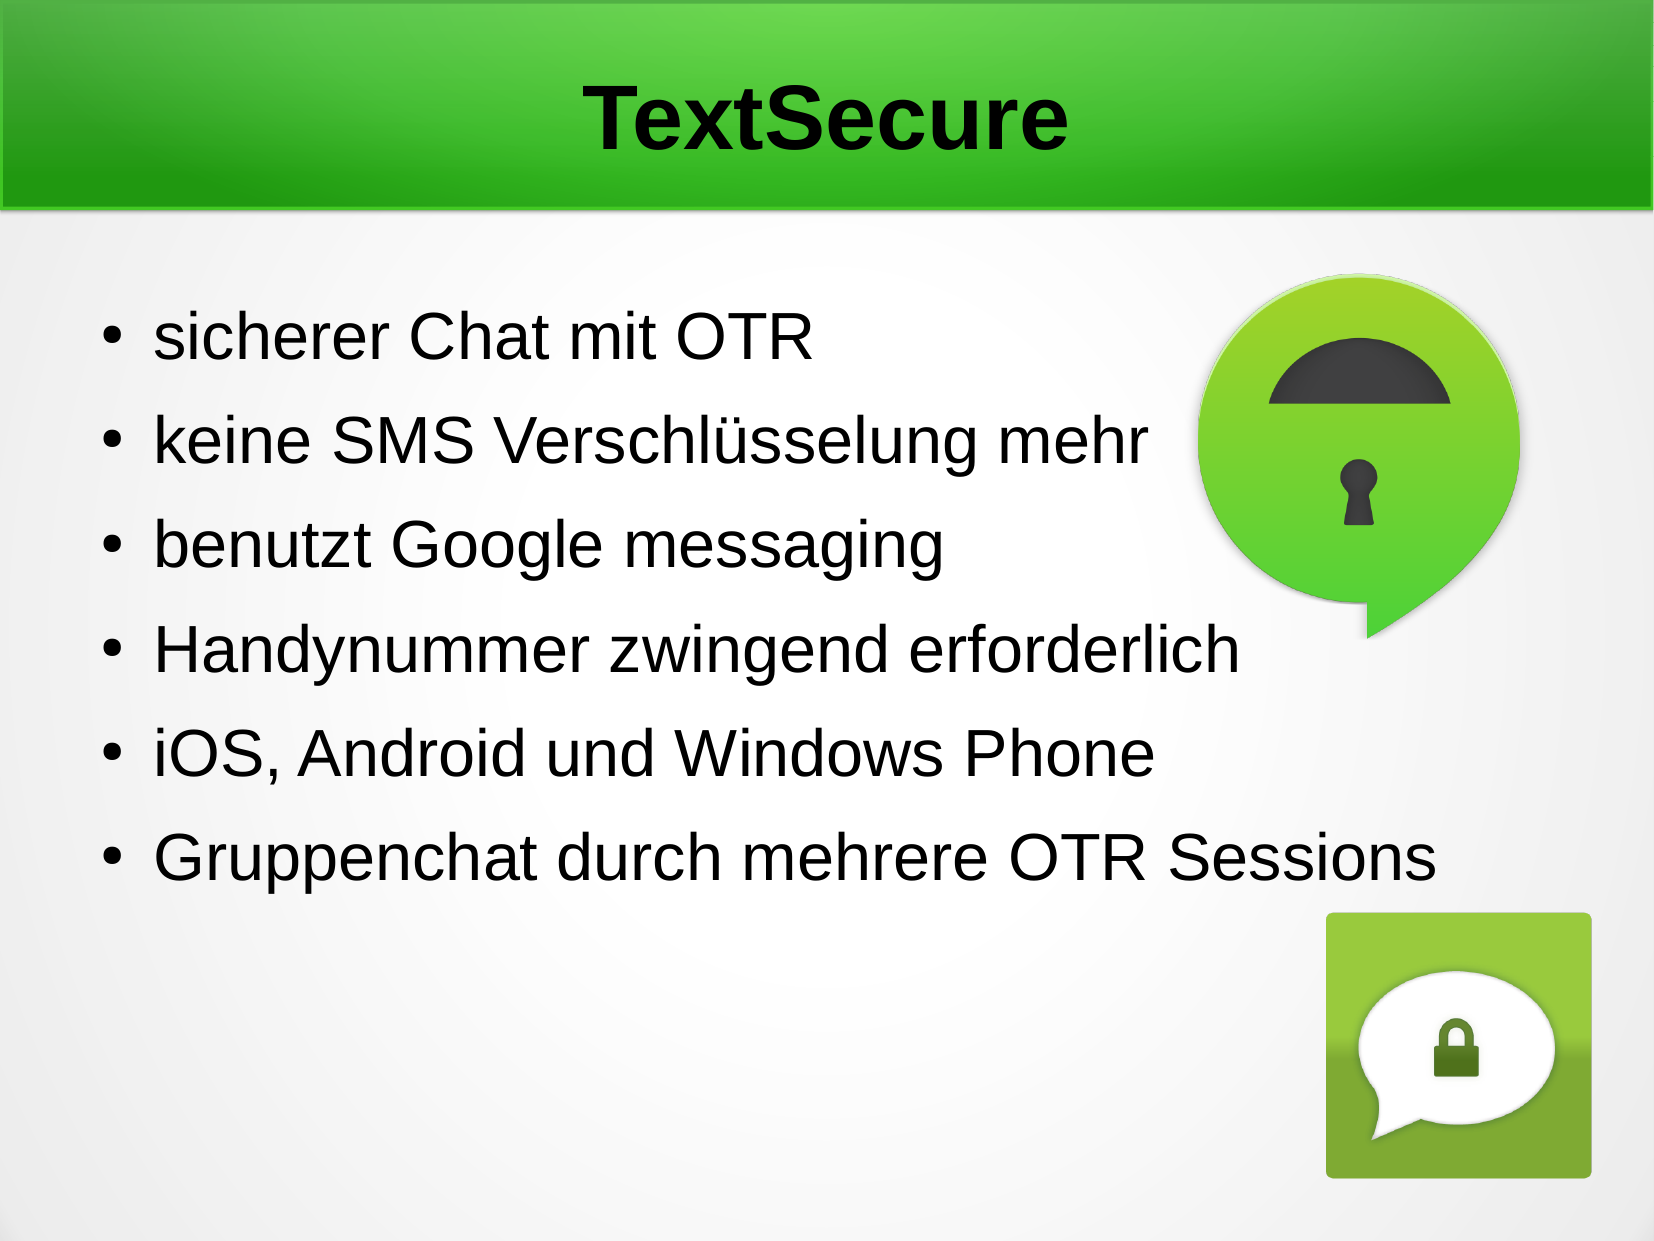

# TextSecure
sicherer Chat mit OTR
keine SMS Verschlüsselung mehr
benutzt Google messaging
Handynummer zwingend erforderlich
iOS, Android und Windows Phone
Gruppenchat durch mehrere OTR Sessions